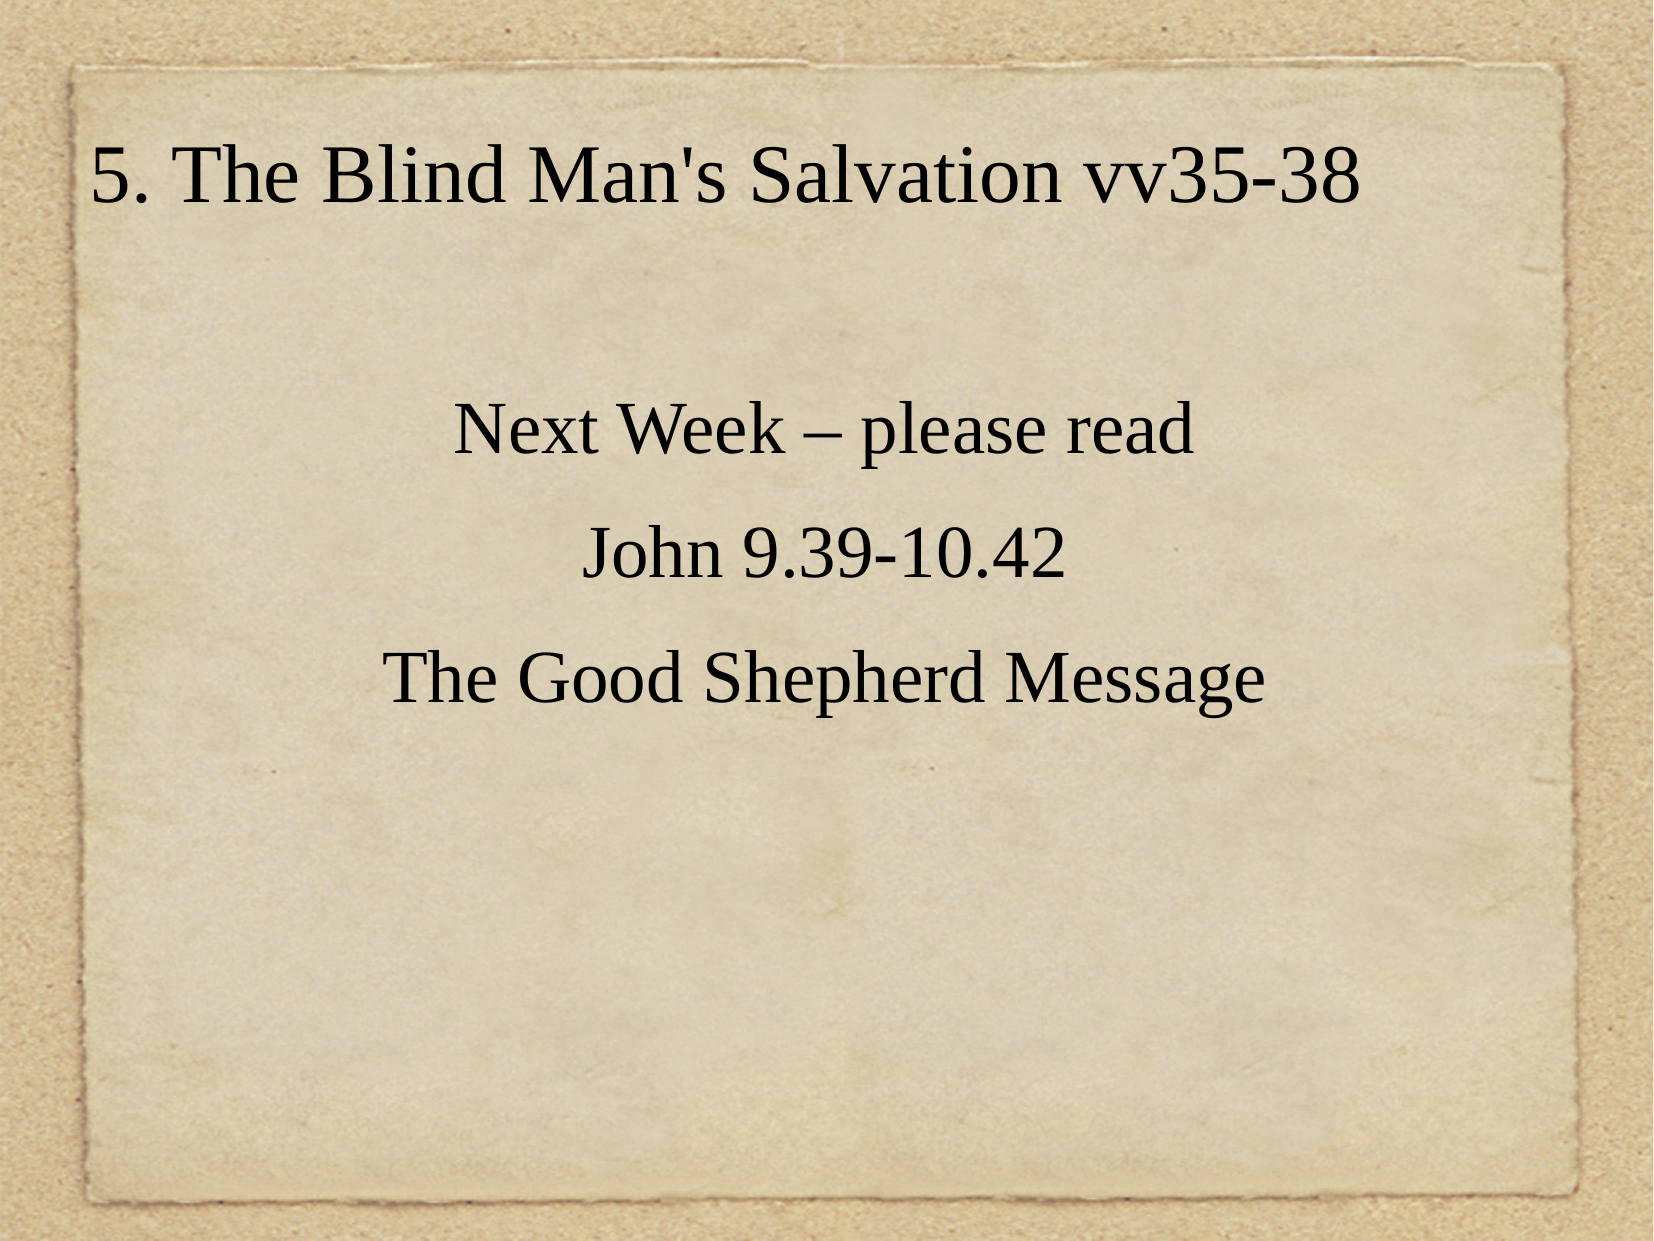

5. The Blind Man's Salvation vv35-38
Next Week – please read
John 9.39-10.42
The Good Shepherd Message